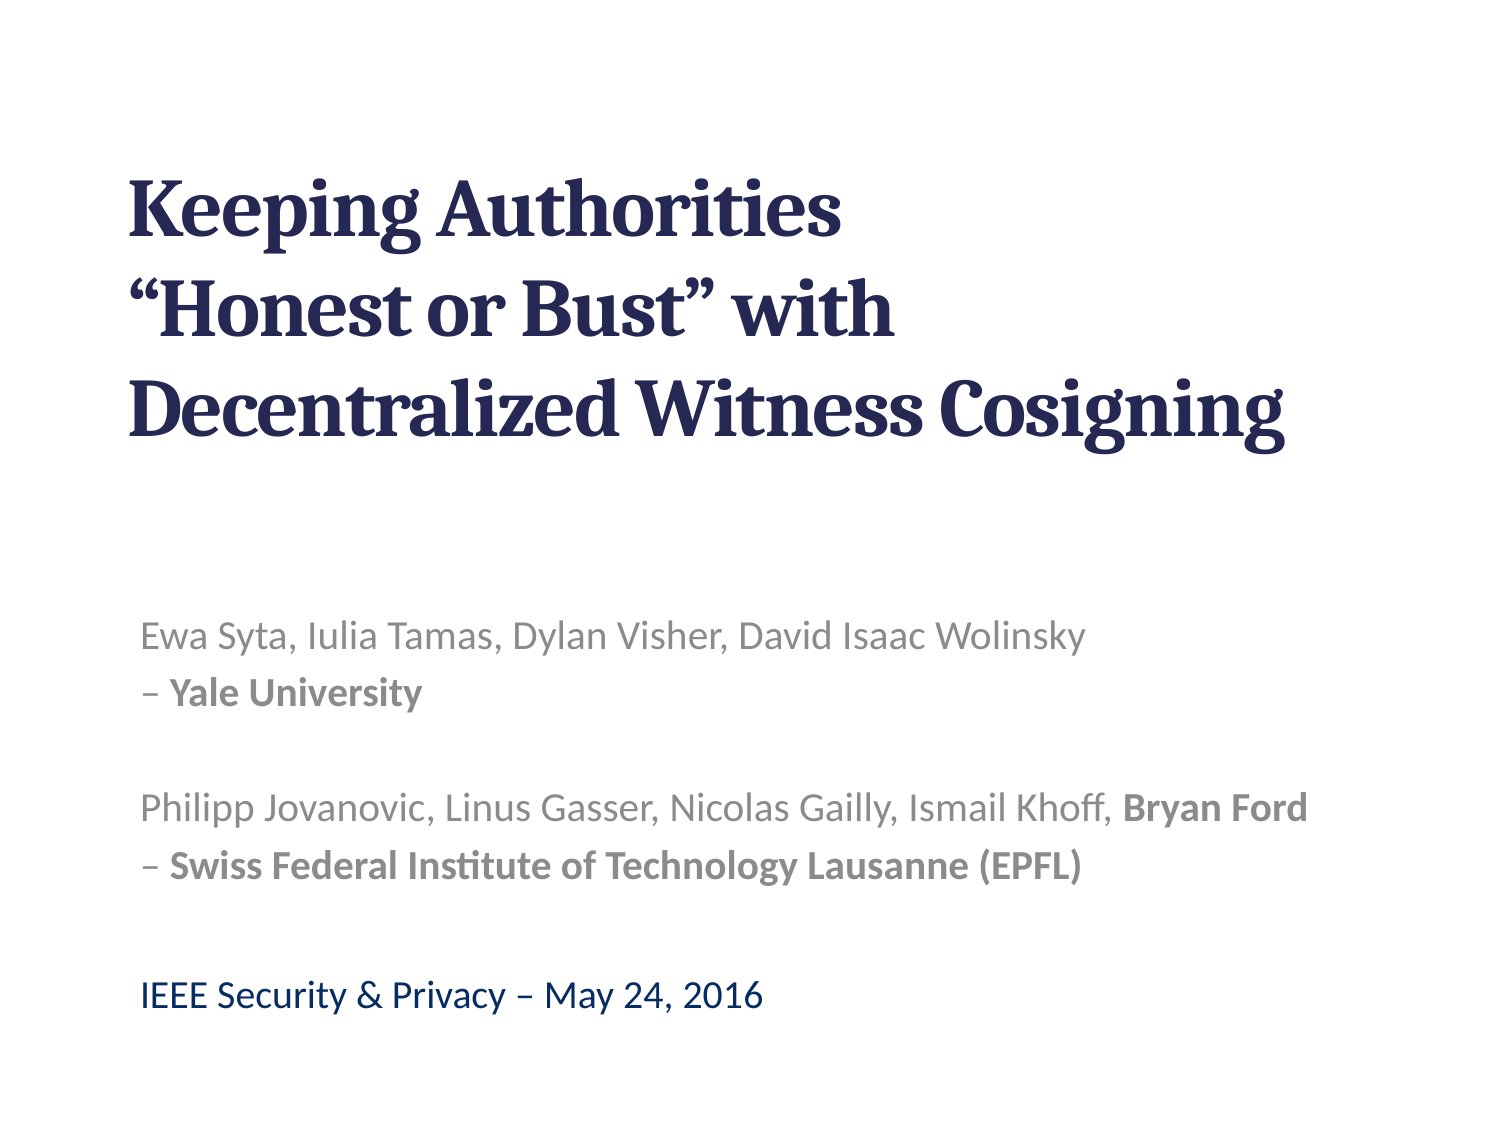

# Keeping Authorities “Honest or Bust” with Decentralized Witness Cosigning
Ewa Syta, Iulia Tamas, Dylan Visher, David Isaac Wolinsky
– Yale University
Philipp Jovanovic, Linus Gasser, Nicolas Gailly, Ismail Khoff, Bryan Ford
– Swiss Federal Institute of Technology Lausanne (EPFL)
IEEE Security & Privacy – May 24, 2016